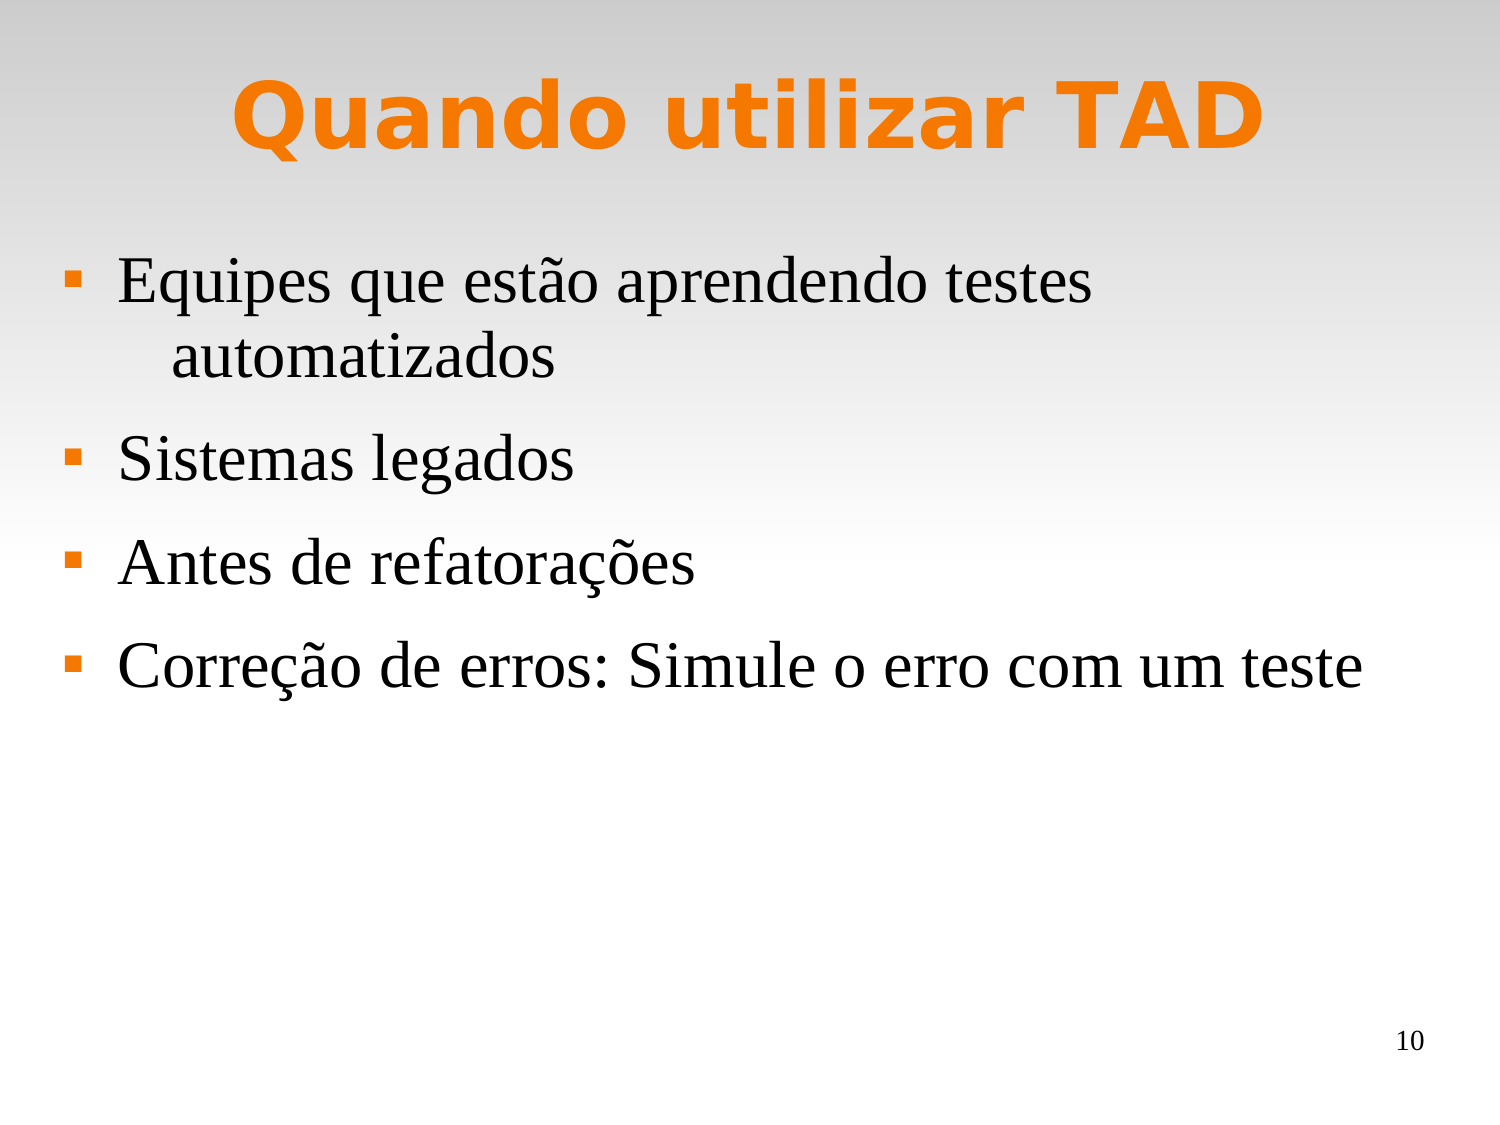

# Quando utilizar TAD
Equipes que estão aprendendo testes automatizados
Sistemas legados
Antes de refatorações
Correção de erros: Simule o erro com um teste
10